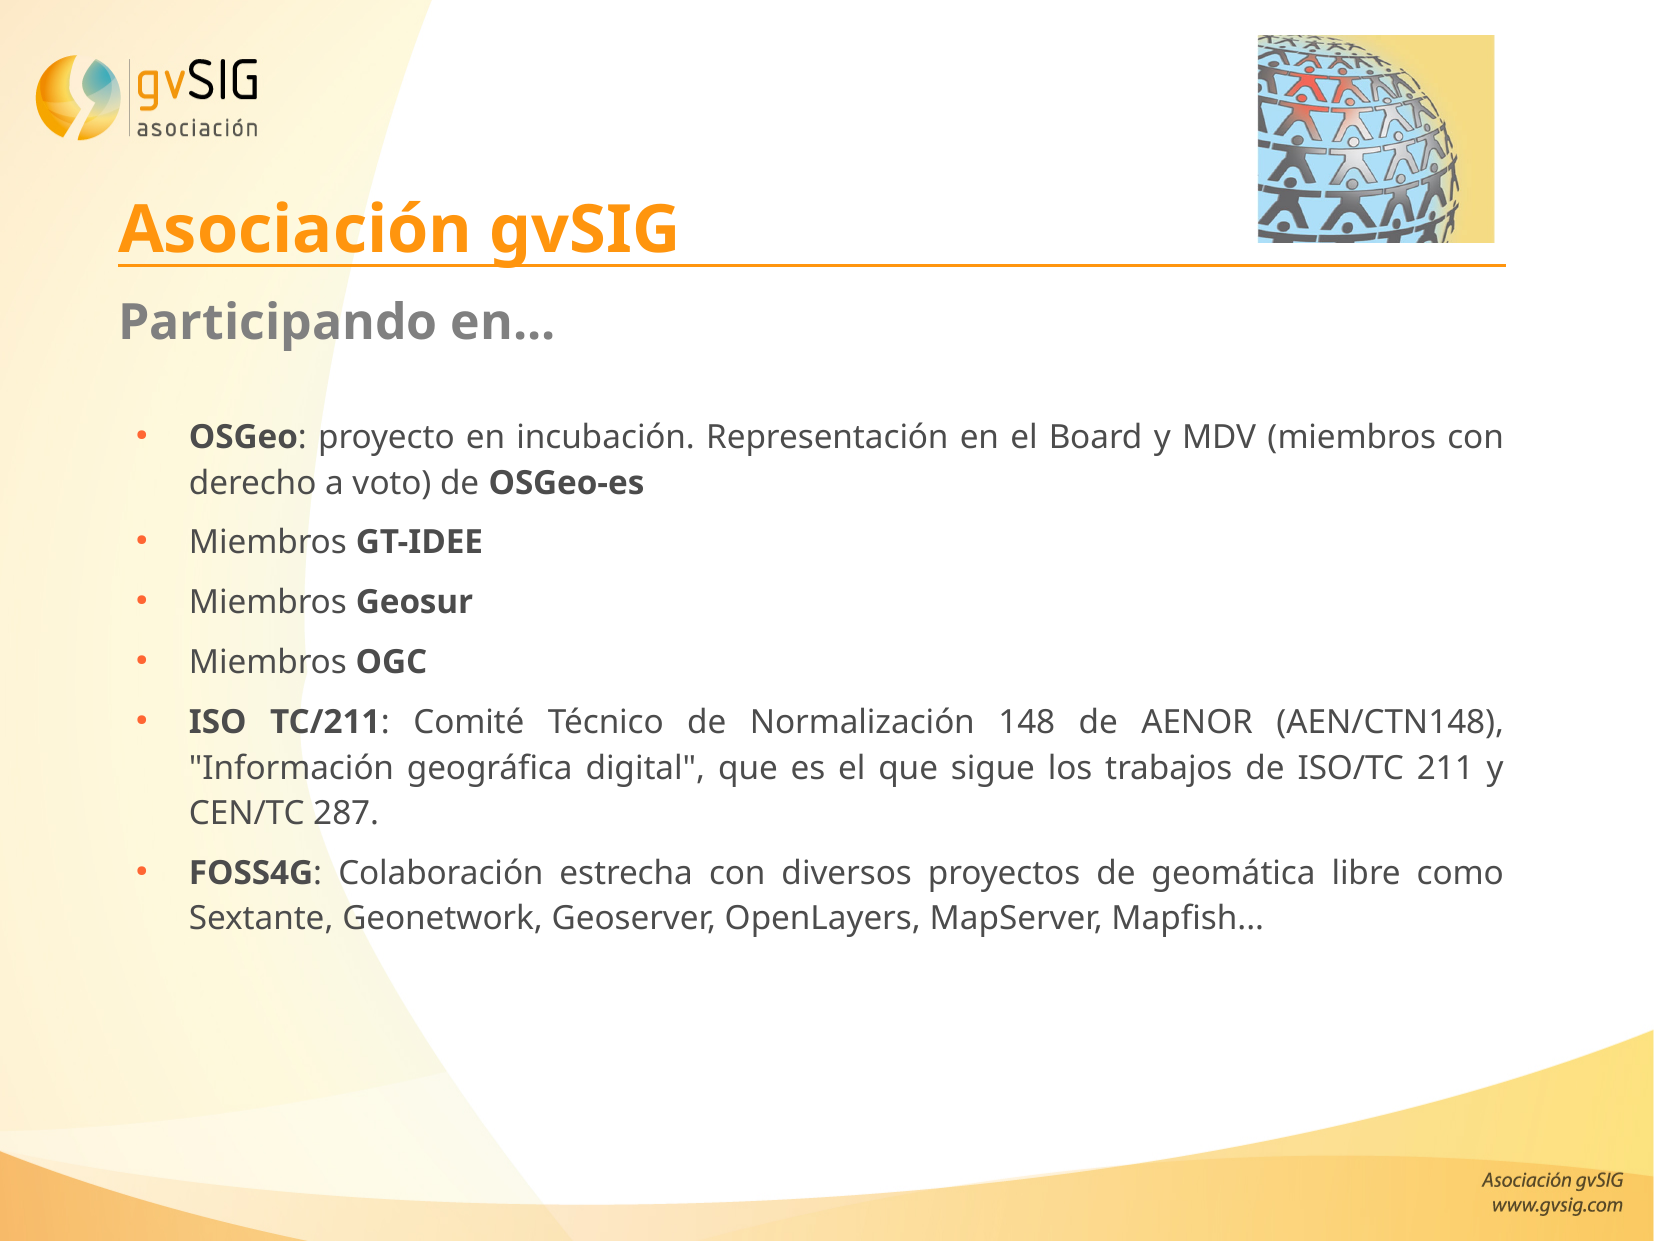

# Asociación gvSIG
Participando en...
OSGeo: proyecto en incubación. Representación en el Board y MDV (miembros con derecho a voto) de OSGeo-es
Miembros GT-IDEE
Miembros Geosur
Miembros OGC
ISO TC/211: Comité Técnico de Normalización 148 de AENOR (AEN/CTN148), "Información geográfica digital", que es el que sigue los trabajos de ISO/TC 211 y CEN/TC 287.
FOSS4G: Colaboración estrecha con diversos proyectos de geomática libre como Sextante, Geonetwork, Geoserver, OpenLayers, MapServer, Mapfish...